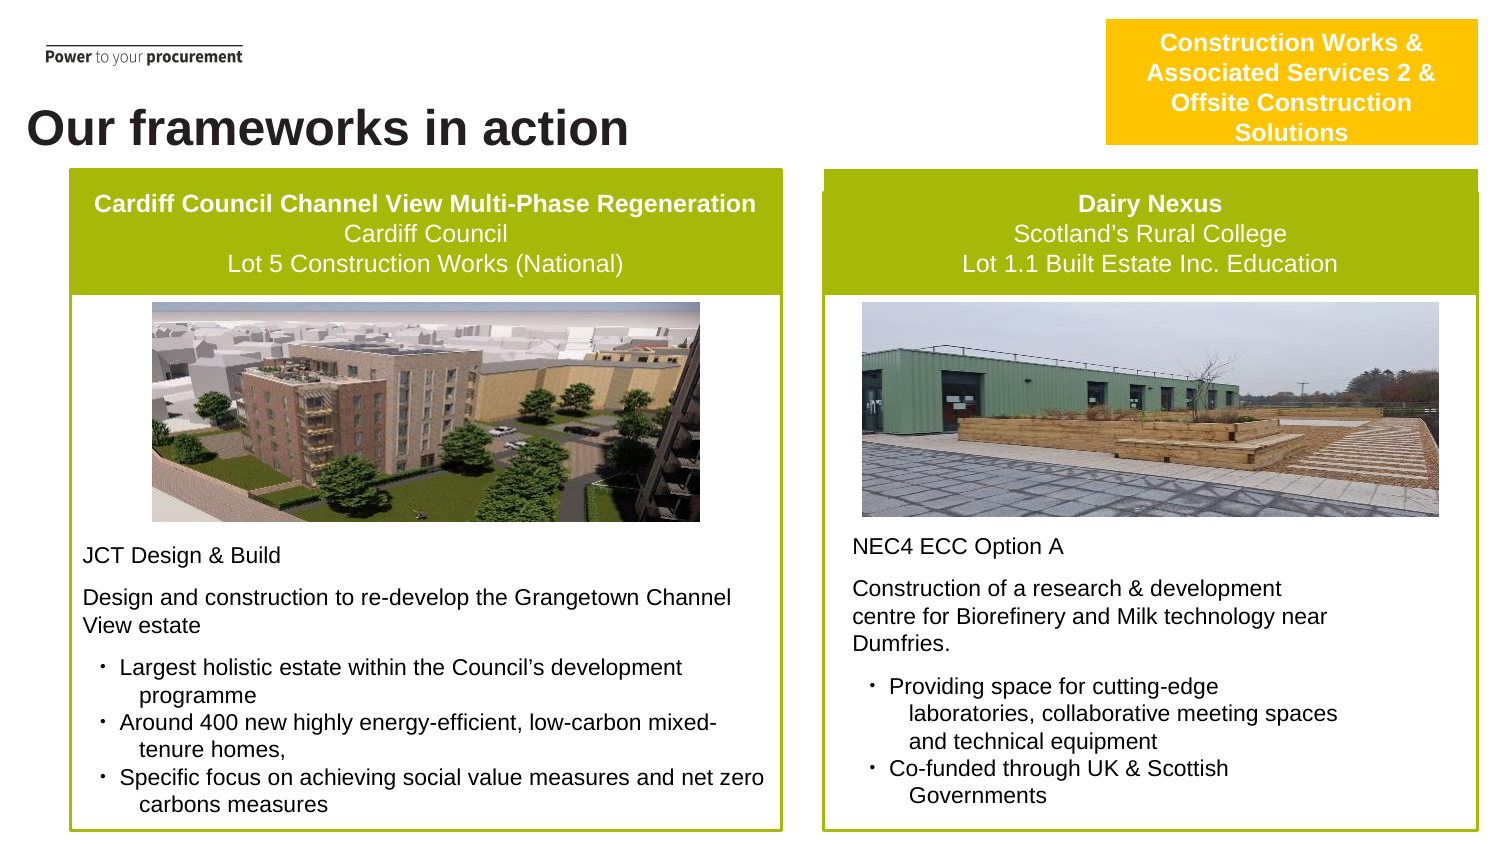

Construction Works & Associated Services 2 & Offsite Construction Solutions
Our frameworks in action
Cardiff Council Channel View Multi-Phase Regeneration
Cardiff Council
Lot 5 Construction Works (National)
JCT Design & Build
Design and construction to re-develop the Grangetown Channel View estate
Largest holistic estate within the Council’s development programme
Around 400 new highly energy-efficient, low-carbon mixed-tenure homes,
Specific focus on achieving social value measures and net zero carbons measures
Dairy Nexus
Scotland’s Rural College
Lot 1.1 Built Estate Inc. Education
NEC4 ECC Option A
Construction of a research & development centre for Biorefinery and Milk technology near Dumfries.
Providing space for cutting-edge laboratories, collaborative meeting spaces and technical equipment
Co-funded through UK & Scottish Governments